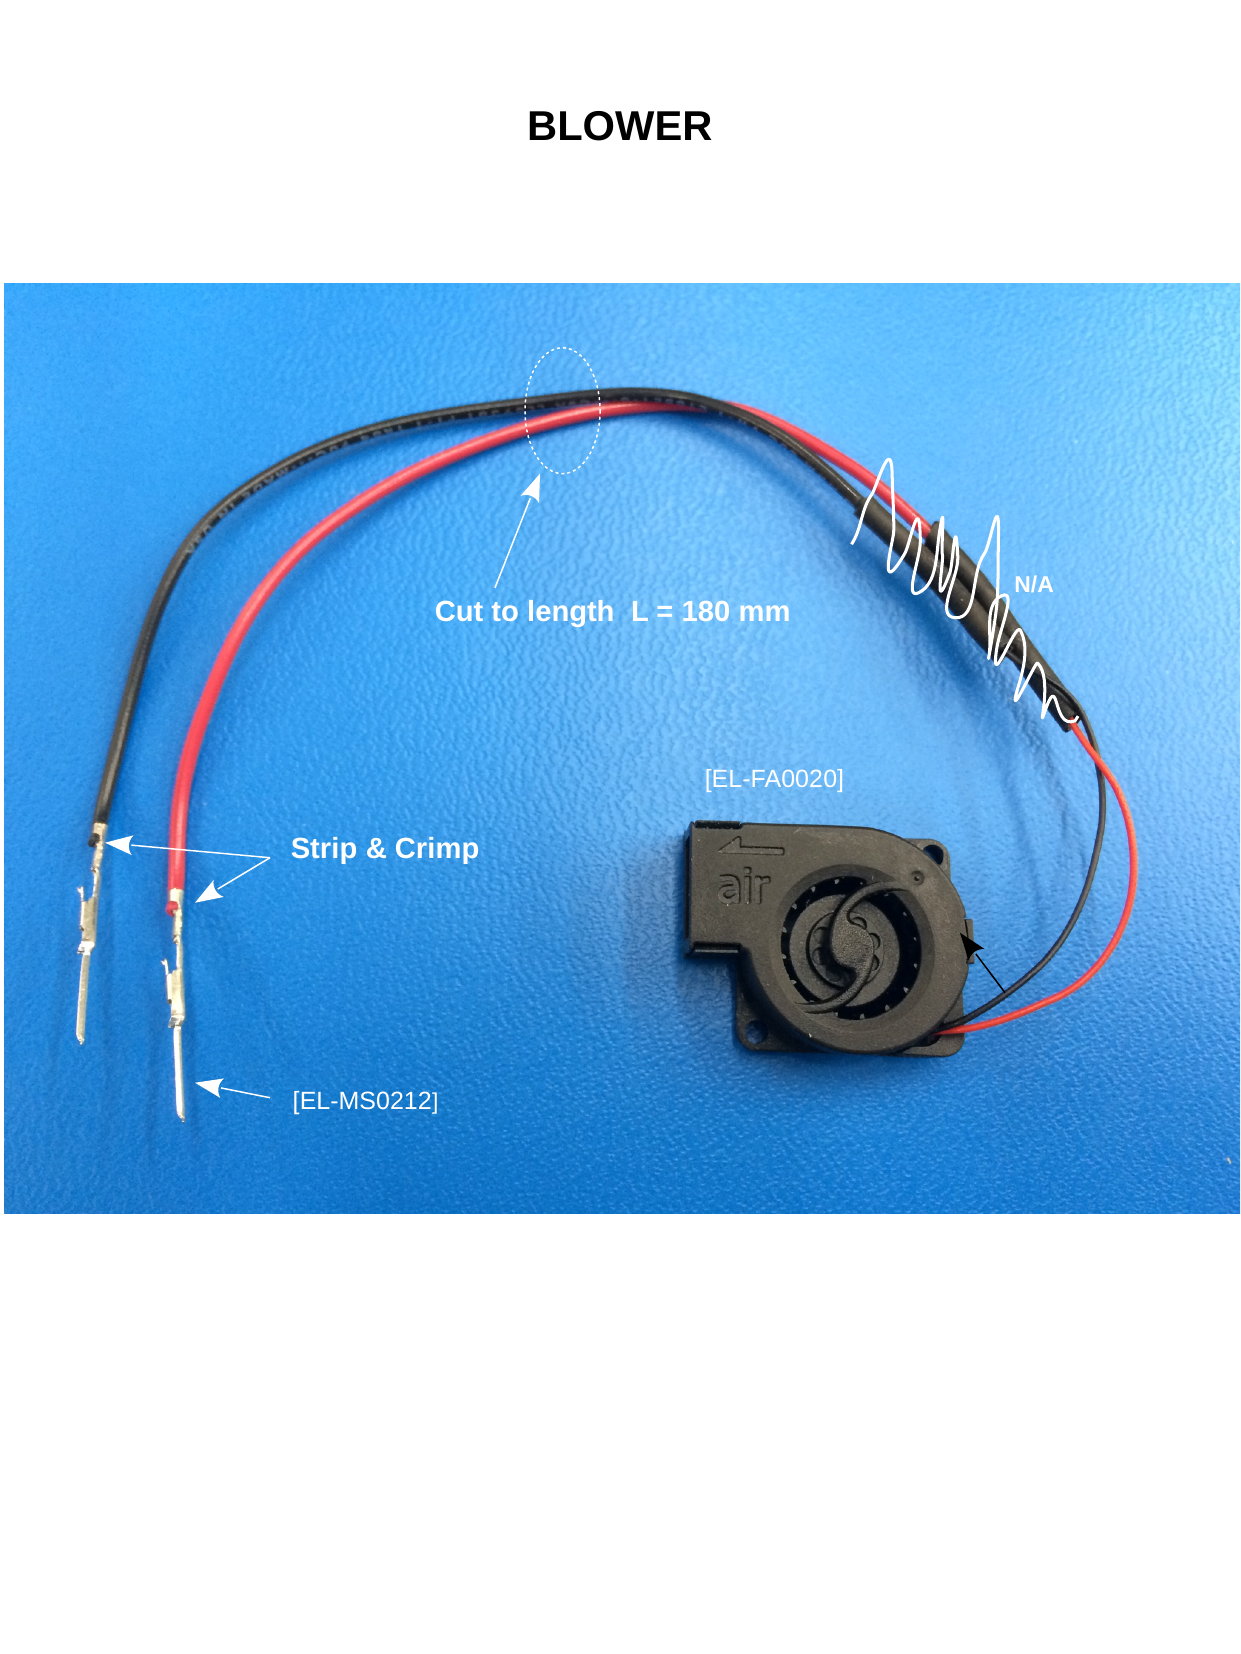

# BLOWER
N/A
Cut to length L = 180 mm
[EL-FA0020]
Strip & Crimp
[EL-MS0212]